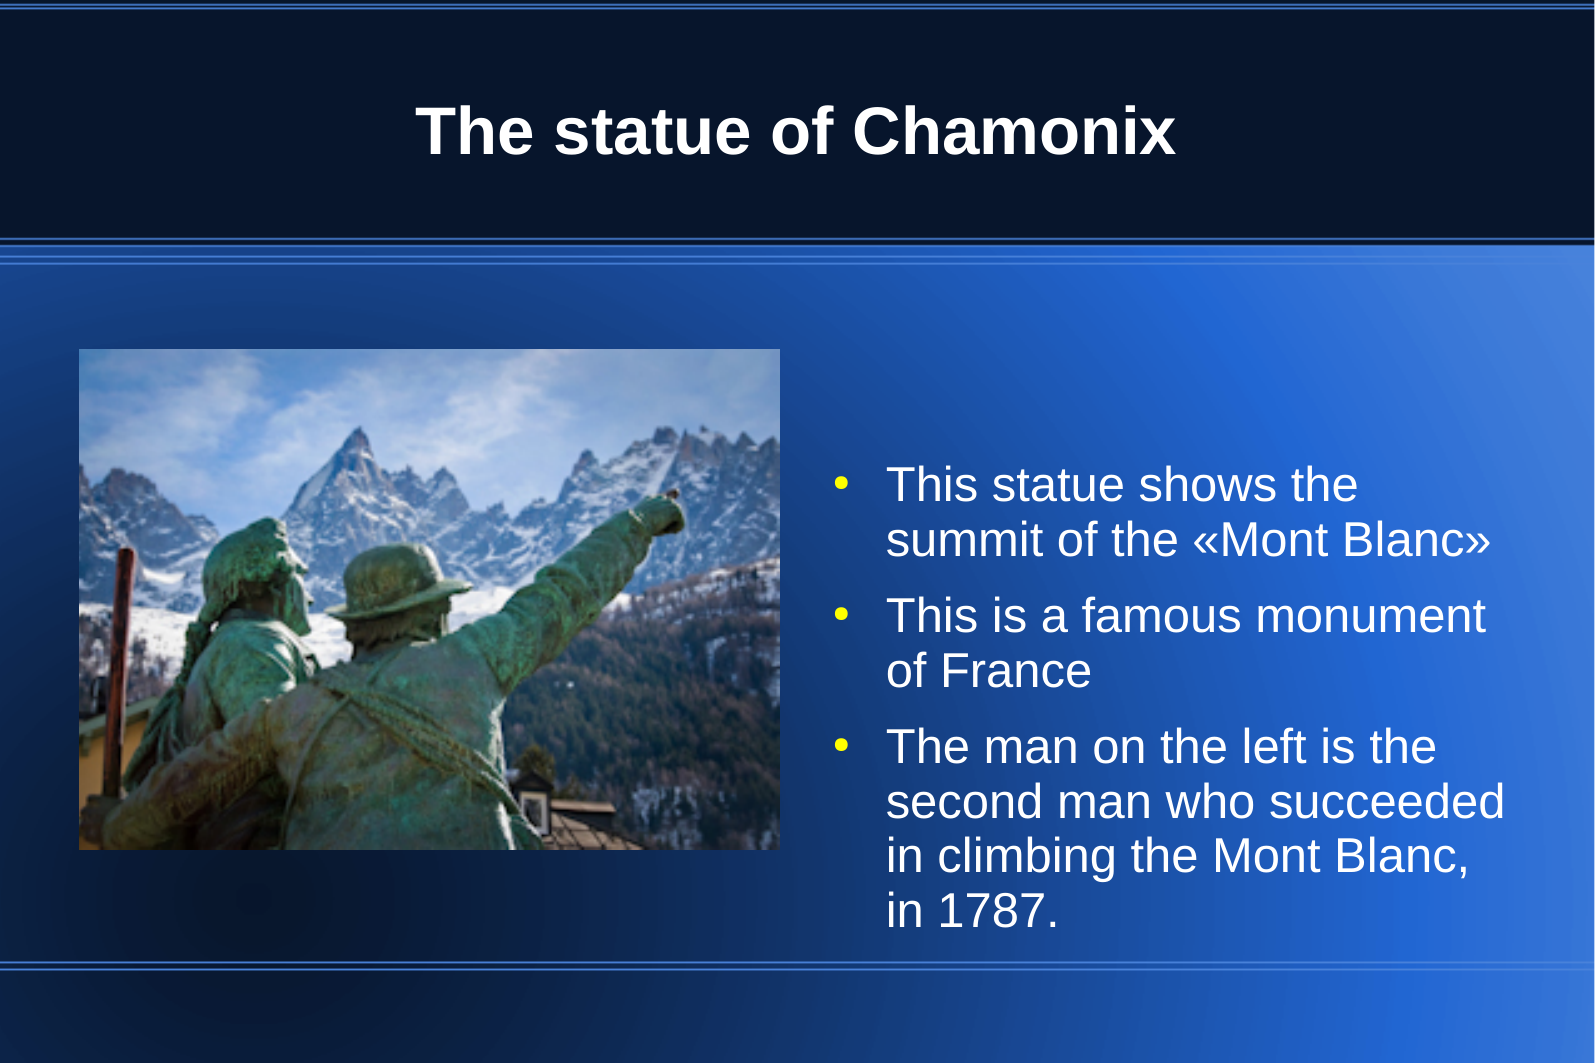

# The statue of Chamonix
This statue shows the summit of the «Mont Blanc»
This is a famous monument of France
The man on the left is the second man who succeeded in climbing the Mont Blanc, in 1787.